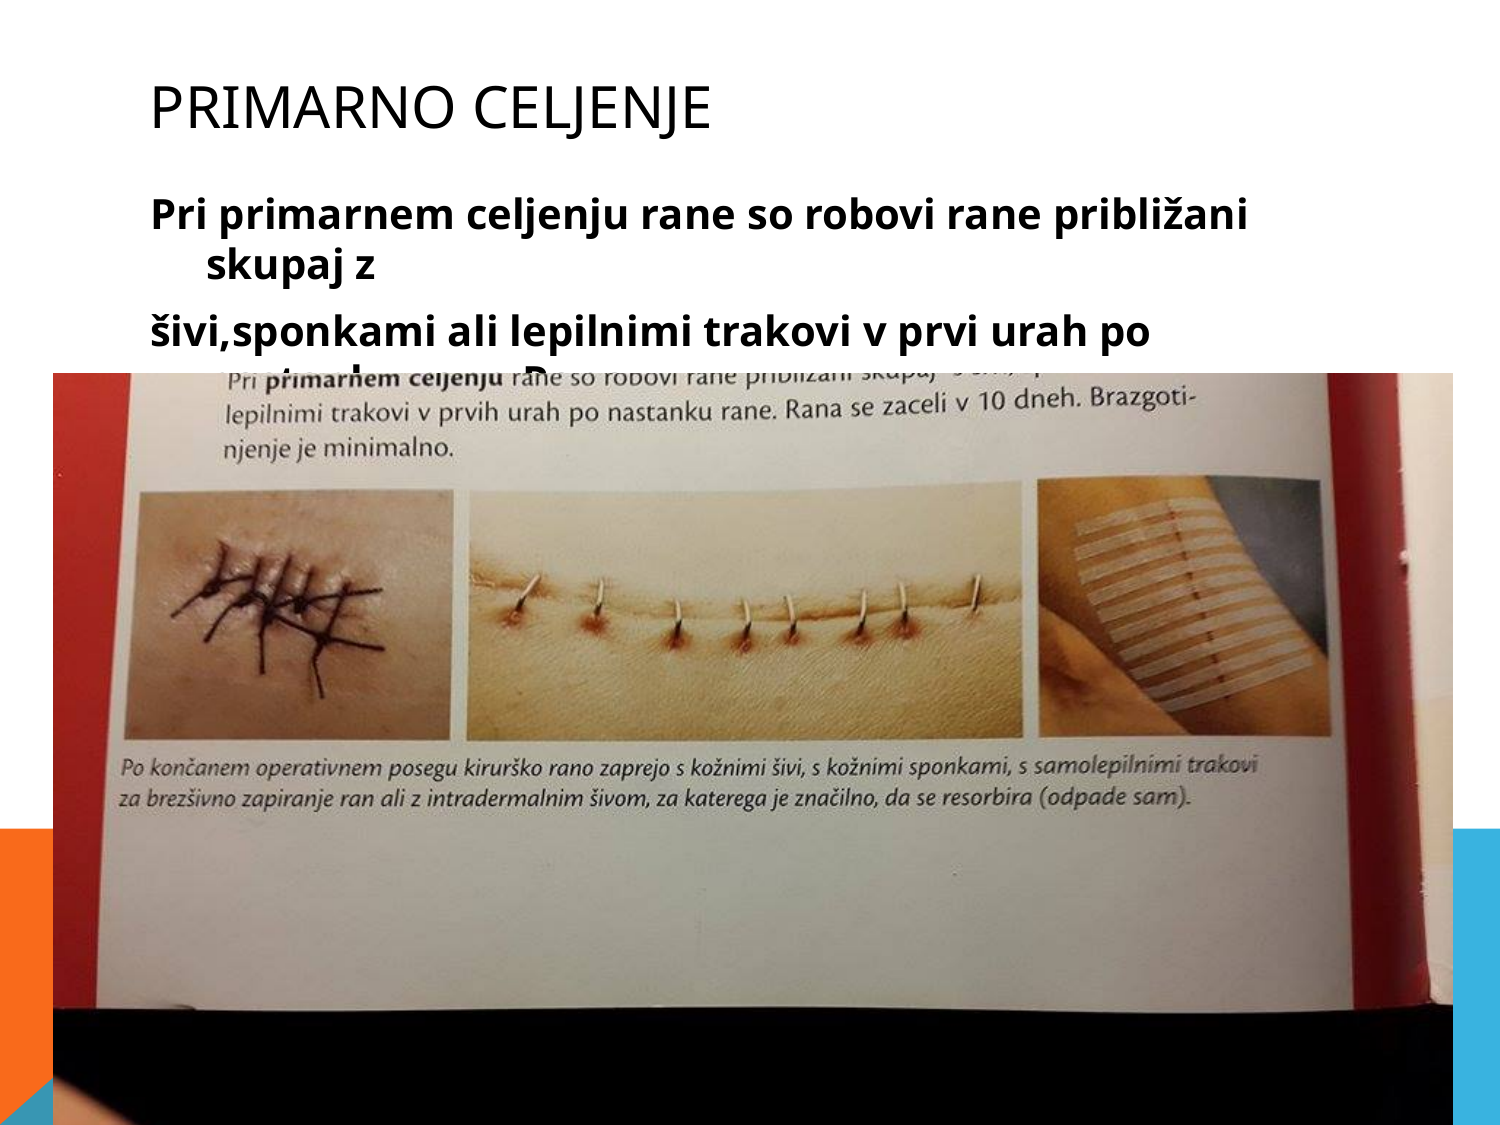

# PRIMARNO CELJENJE
Pri primarnem celjenju rane so robovi rane približani skupaj z
šivi,sponkami ali lepilnimi trakovi v prvi urah po nastanku rane.Rana
se zaceli v 10 dneh. Brazgotinjenje je minimalno.